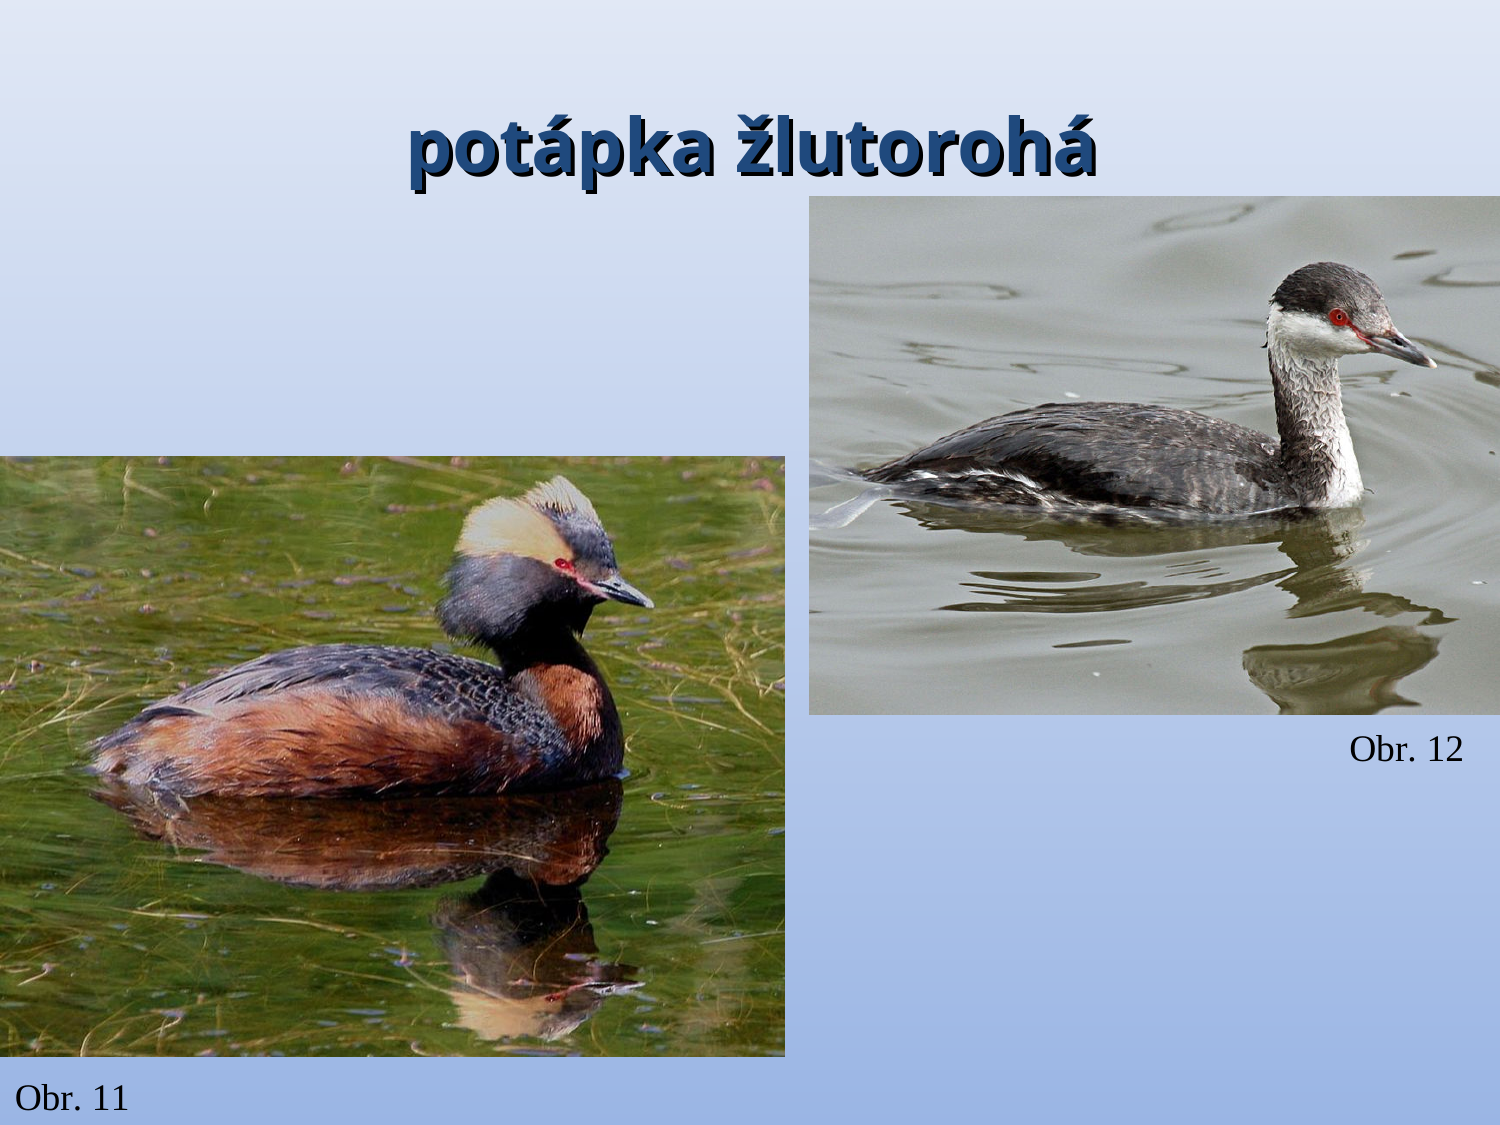

# potápka žlutorohá
Obr. 12
Obr. 11